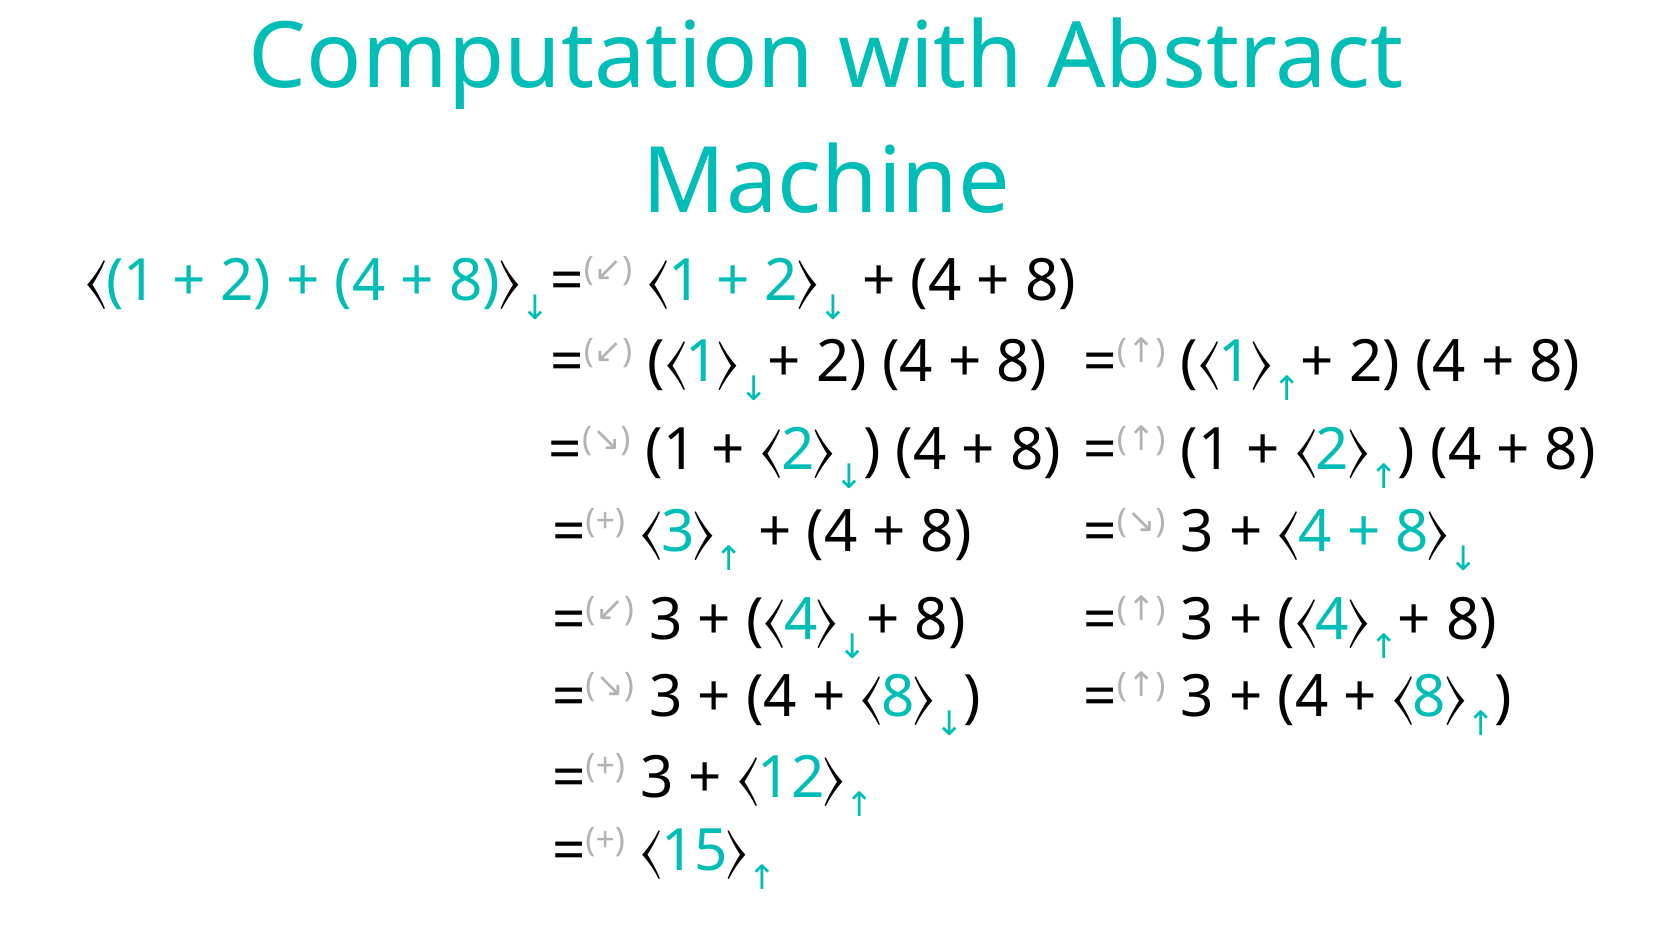

# Computation with Abstract Machine
〈(1 + 2) + (4 + 8)〉↓
=(↙) 〈1 + 2〉↓ + (4 + 8)
=(↙) (〈1〉↓+ 2) (4 + 8)
=(↑) (〈1〉↑+ 2) (4 + 8)
=(↘) (1 + 〈2〉↓) (4 + 8)
=(↑) (1 + 〈2〉↑) (4 + 8)
=(+) 〈3〉↑ + (4 + 8)
=(↘) 3 + 〈4 + 8〉↓
=(↙) 3 + (〈4〉↓+ 8)
=(↑) 3 + (〈4〉↑+ 8)
=(↘) 3 + (4 + 〈8〉↓)
=(↑) 3 + (4 + 〈8〉↑)
=(+) 3 + 〈12〉↑
=(+) 〈15〉↑